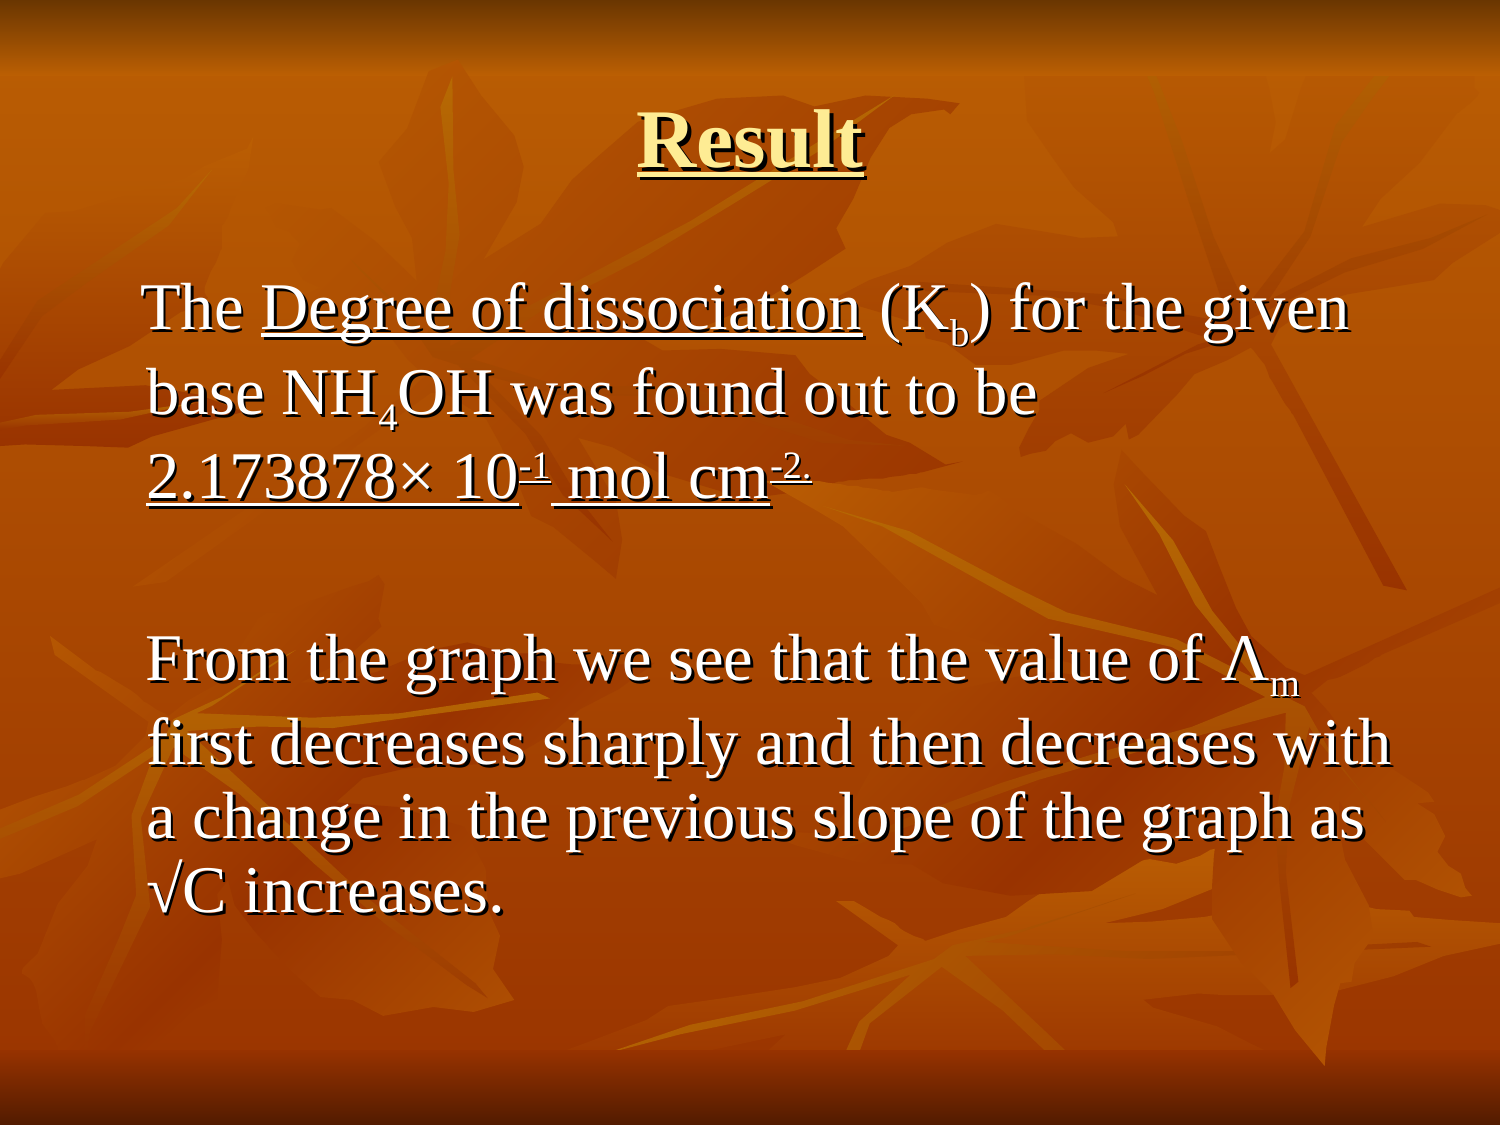

# Result
 The Degree of dissociation (Kb) for the given base NH4OH was found out to be 2.173878× 10-1 mol cm-2.
 From the graph we see that the value of Λm first decreases sharply and then decreases with a change in the previous slope of the graph as √C increases.